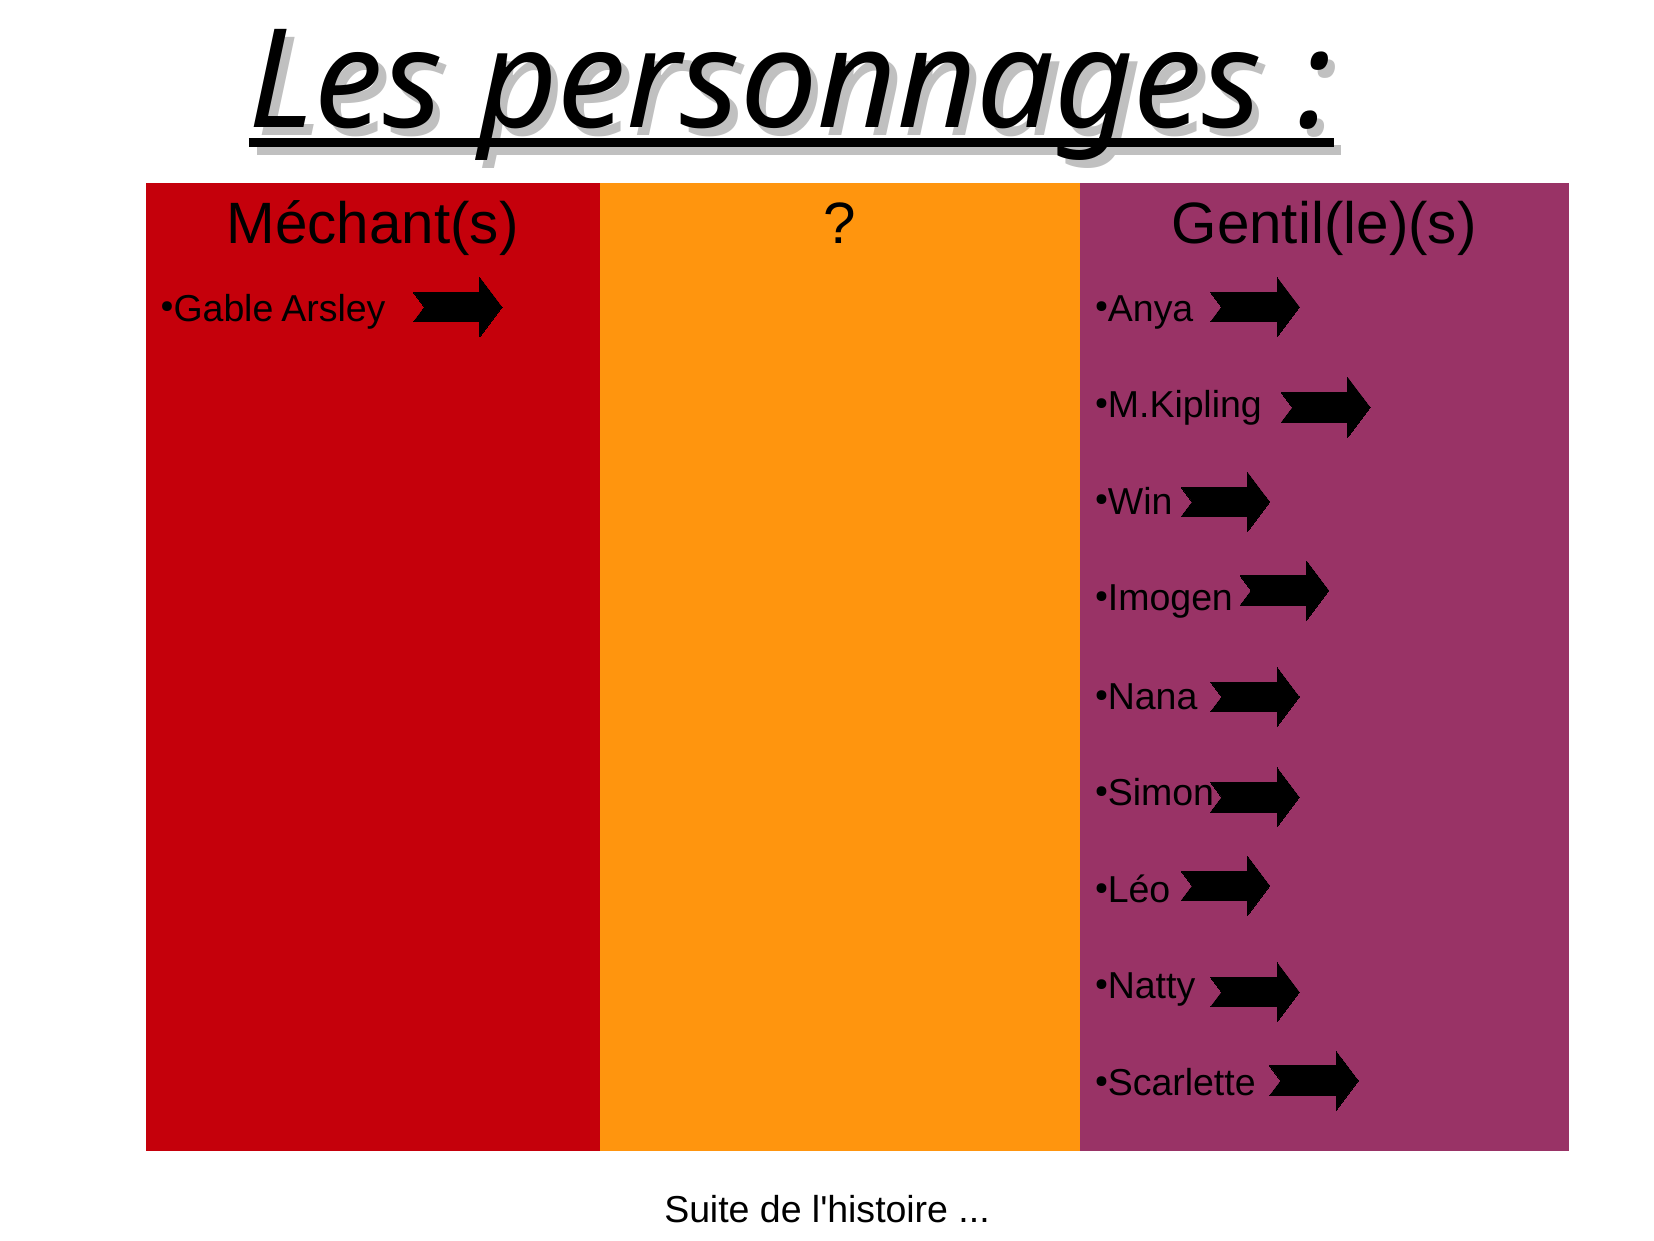

# Les personnages :
| Méchant(s) | ? | Gentil(le)(s) |
| --- | --- | --- |
| Gable Arsley | | Anya |
| | | M.Kipling |
| | | Win |
| | | Imogen |
| | | Nana |
| | | Simon |
| | | Léo |
| | | Natty |
| | | Scarlette |
Suite de l'histoire ...